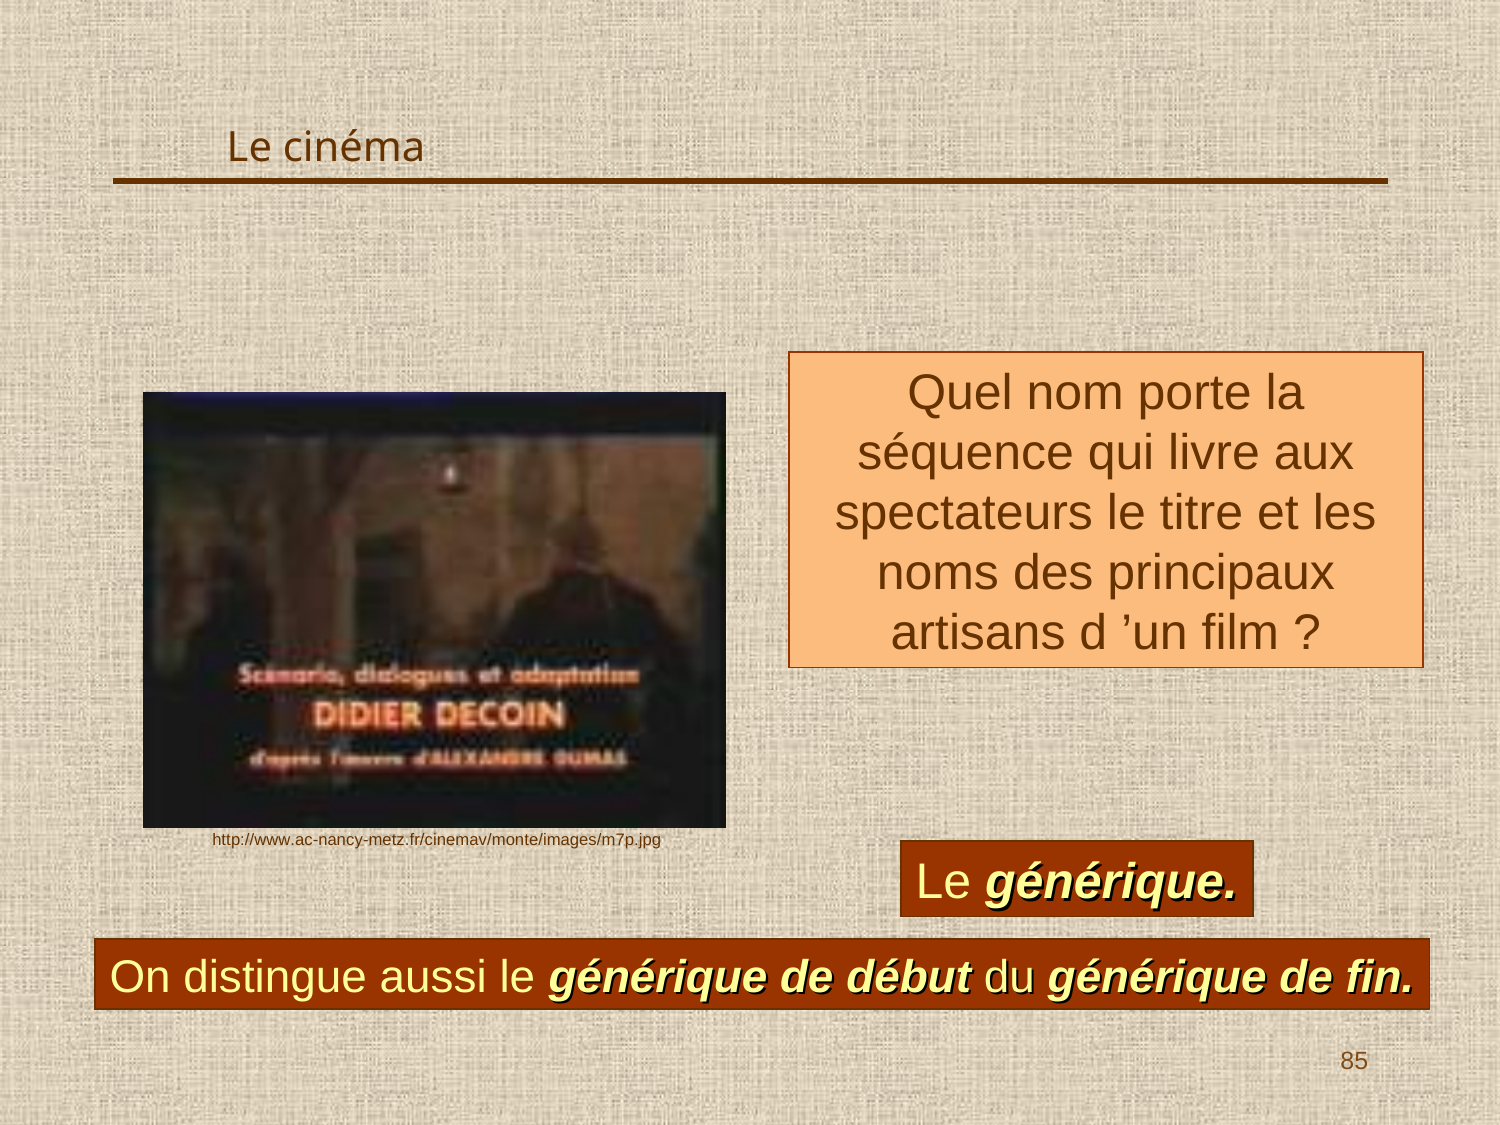

Le cinéma
Quel nom porte la séquence qui livre aux spectateurs le titre et les noms des principaux artisans d ’un film ?
http://www.ac-nancy-metz.fr/cinemav/monte/images/m7p.jpg
Le générique.
On distingue aussi le générique de début du générique de fin.
85